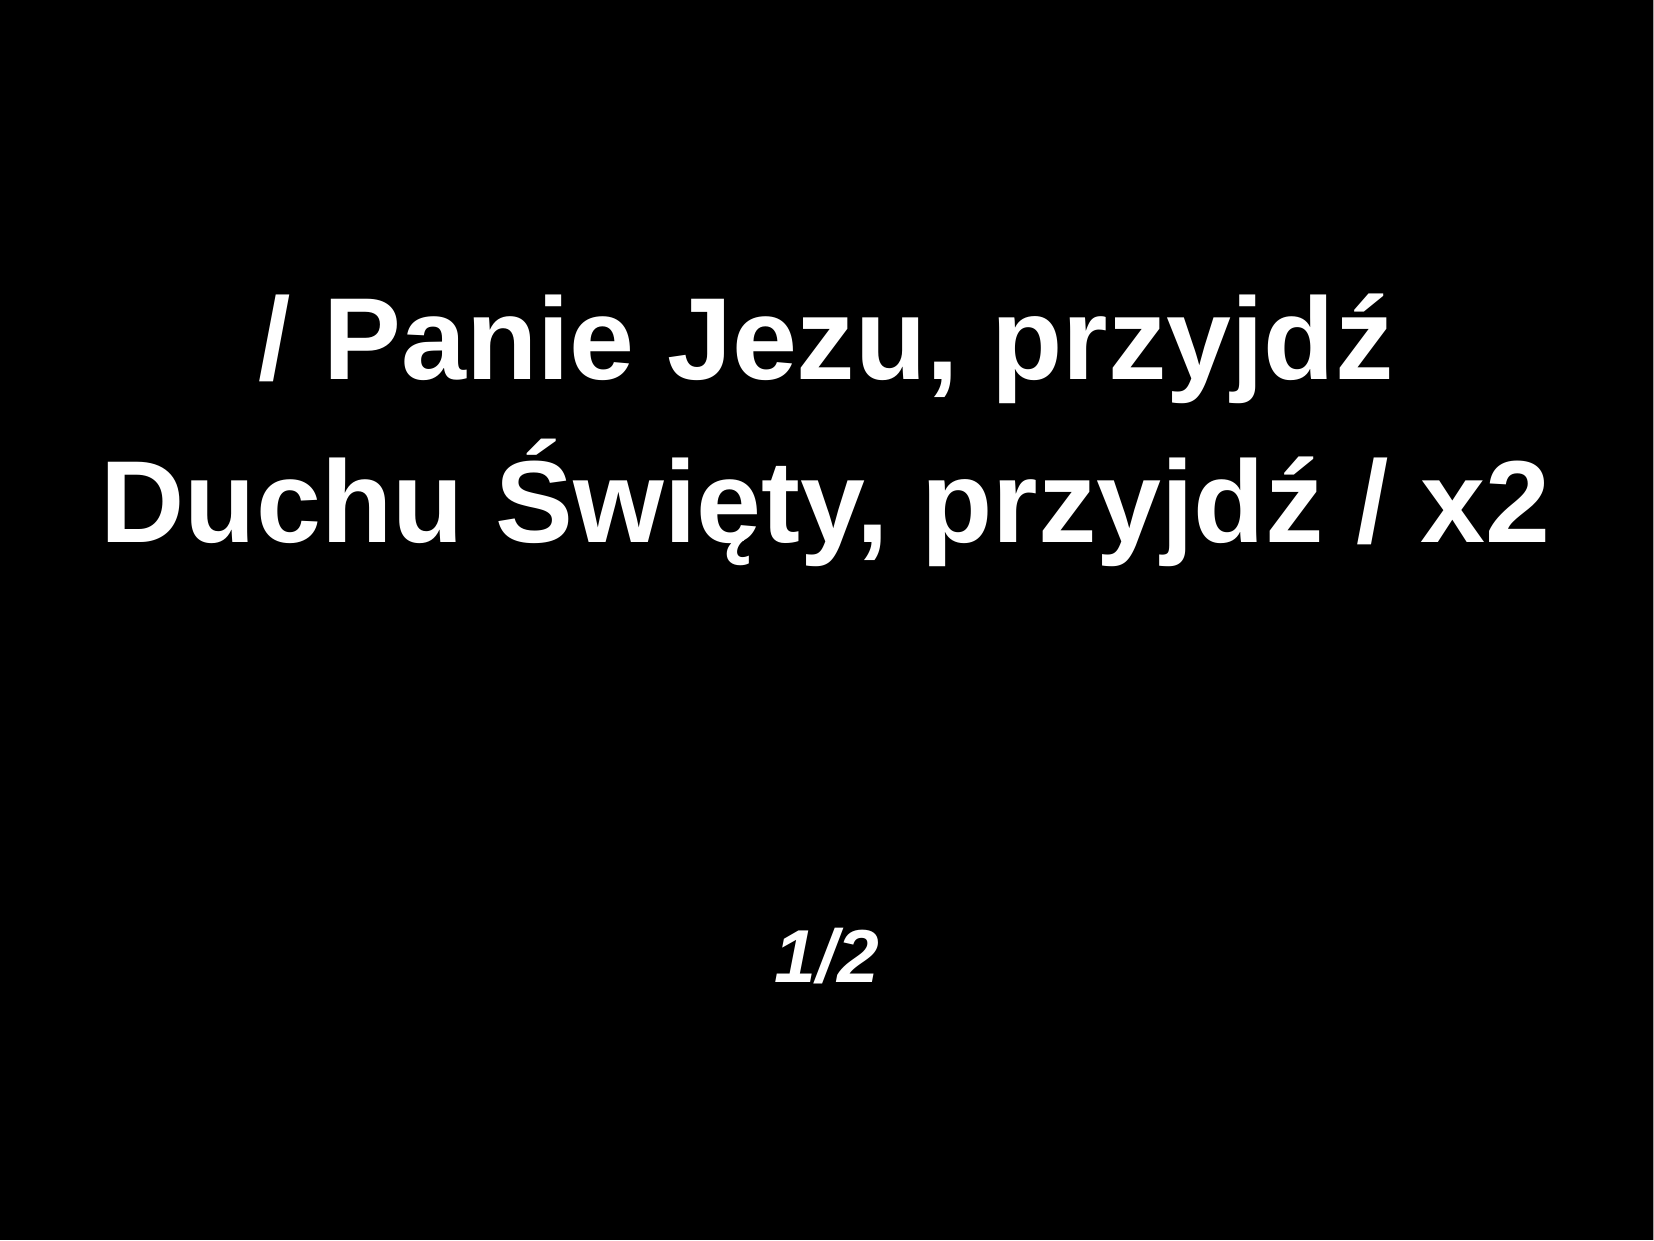

# / Panie Jezu, przyjdź
Duchu Święty, przyjdź / x2
1/2